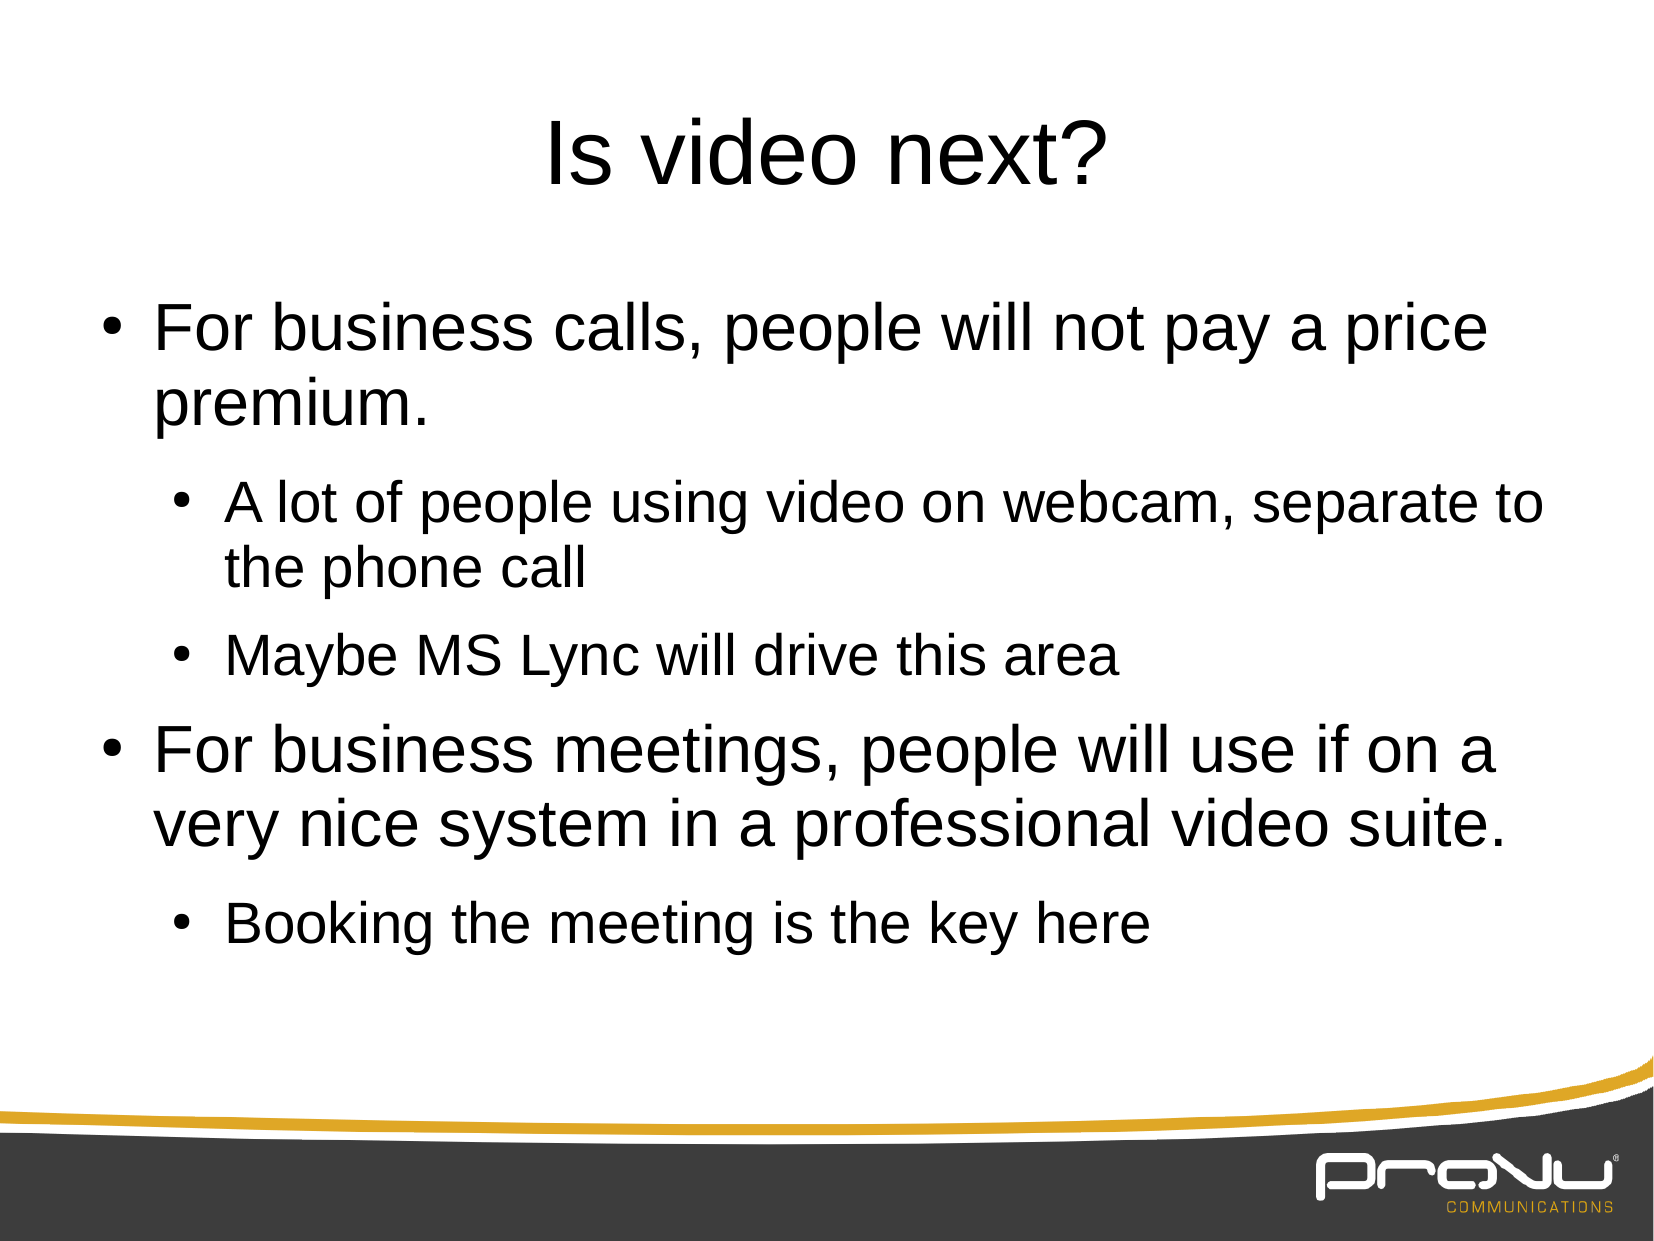

# Is video next?
For business calls, people will not pay a price premium.
A lot of people using video on webcam, separate to the phone call
Maybe MS Lync will drive this area
For business meetings, people will use if on a very nice system in a professional video suite.
Booking the meeting is the key here